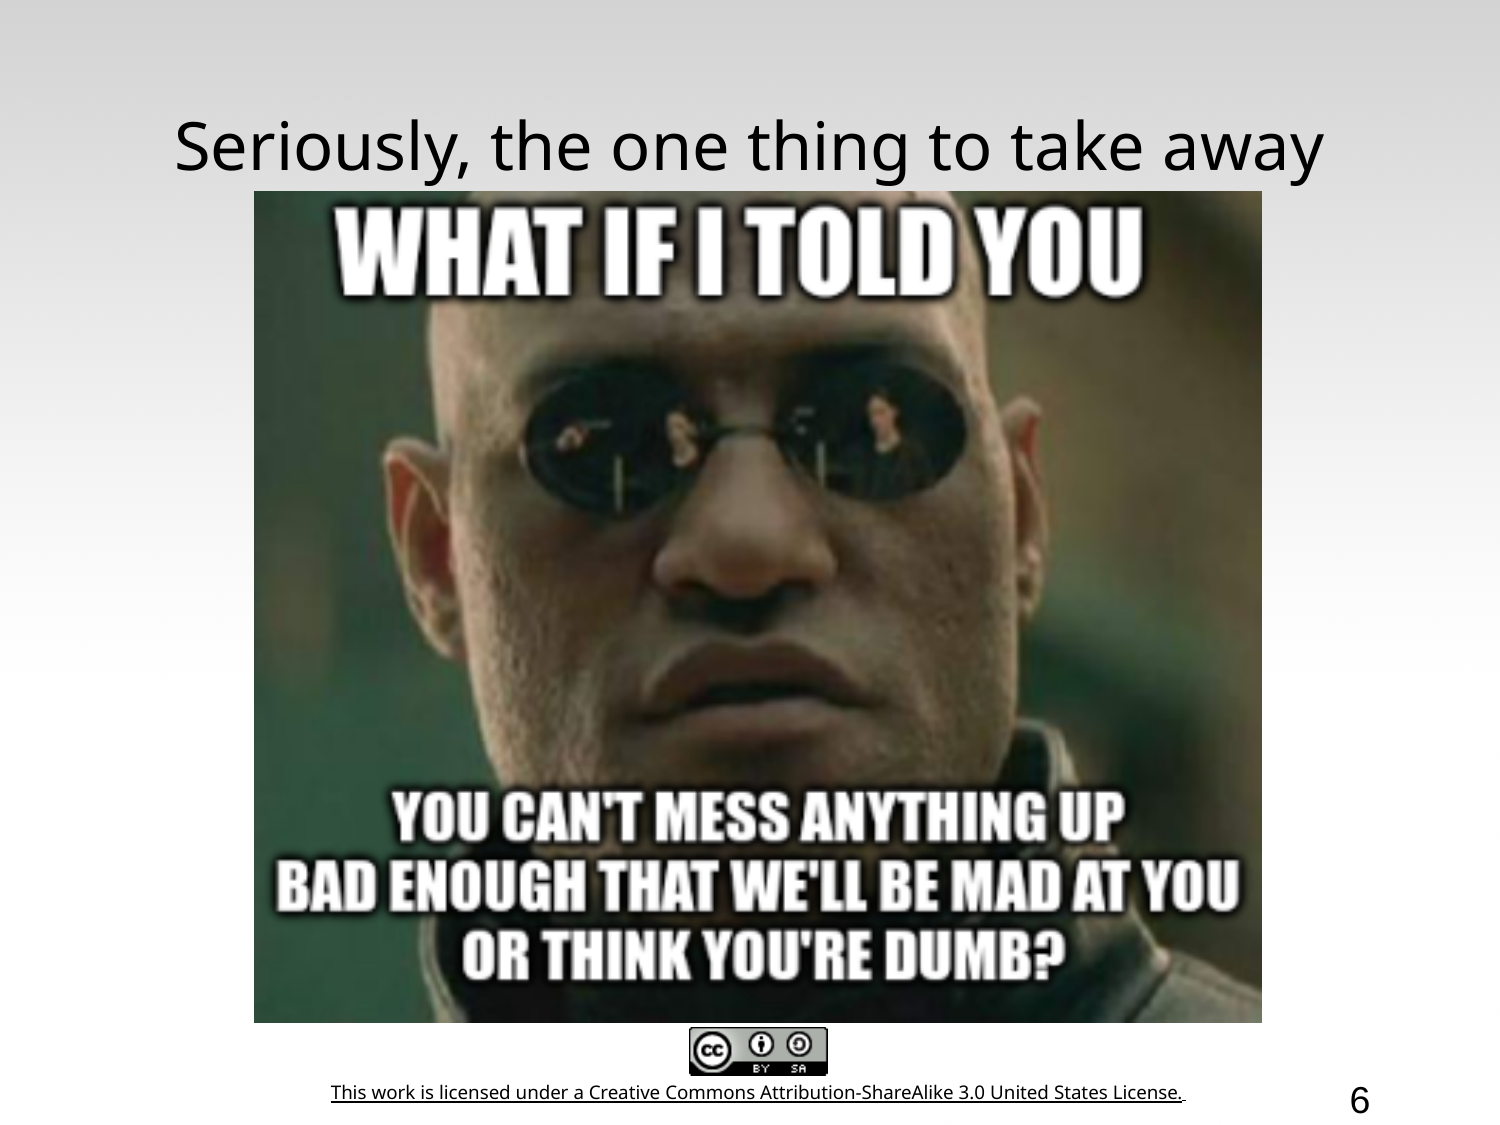

# Seriously, the one thing to take away